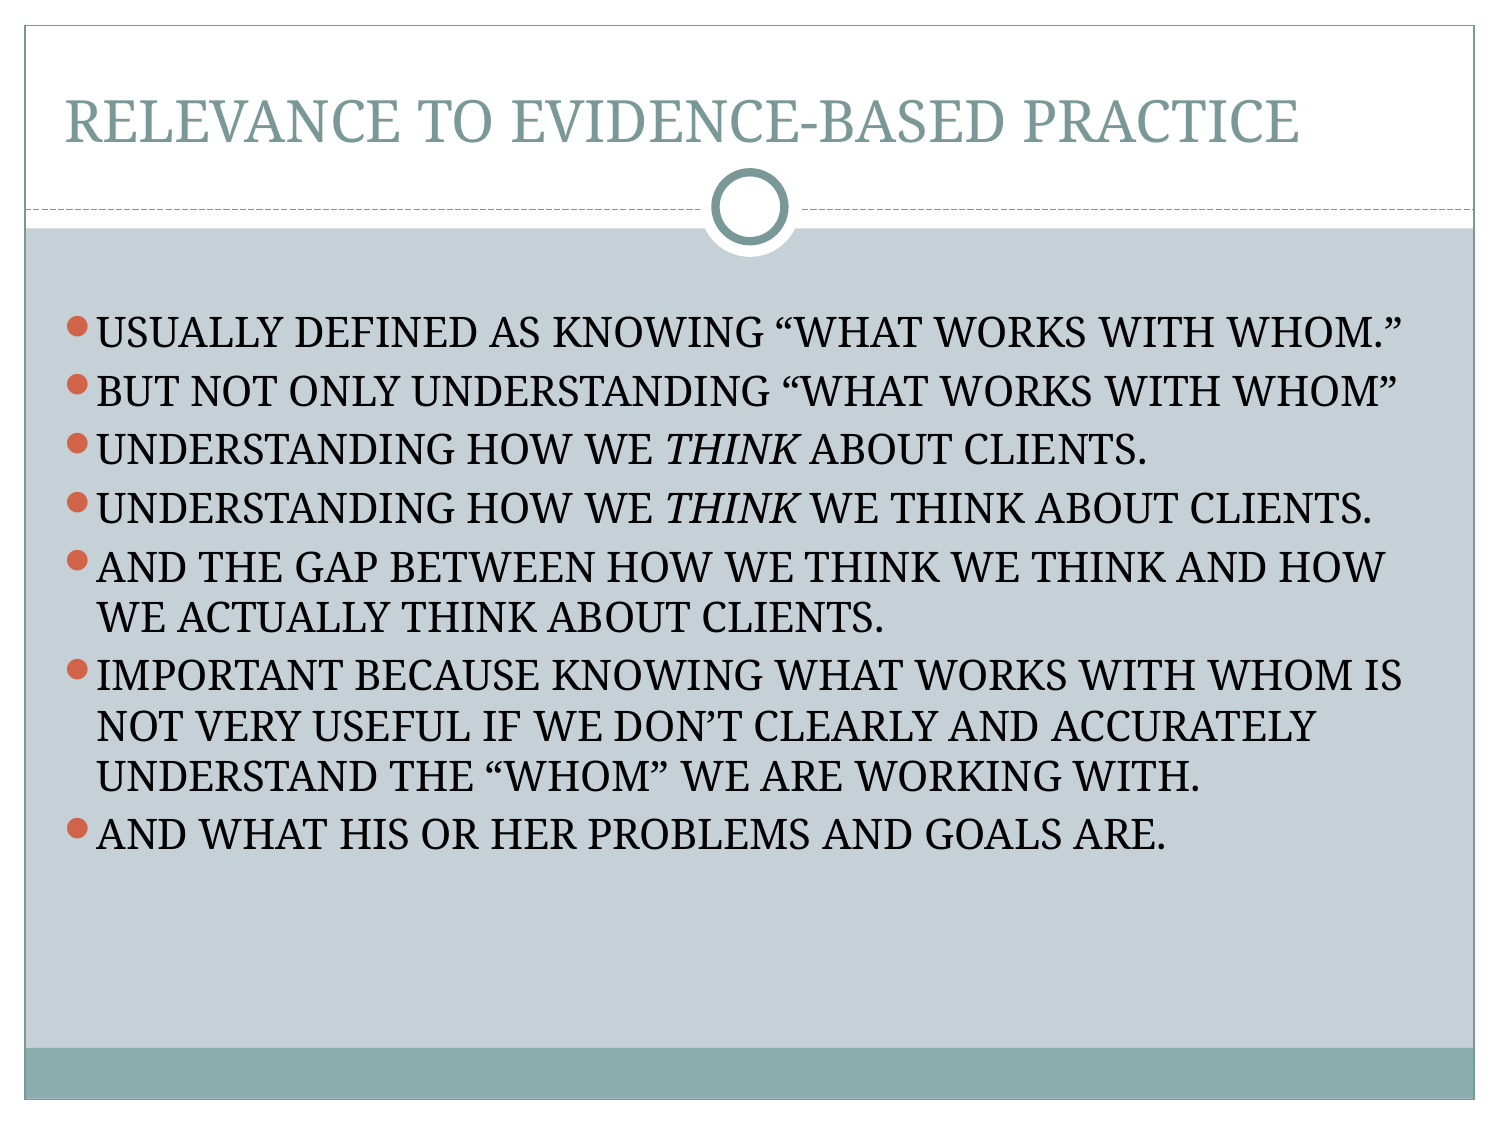

# RELEVANCE TO EVIDENCE-BASED PRACTICE
USUALLY DEFINED AS KNOWING “WHAT WORKS WITH WHOM.”
BUT NOT ONLY UNDERSTANDING “WHAT WORKS WITH WHOM”
UNDERSTANDING HOW WE THINK ABOUT CLIENTS.
UNDERSTANDING HOW WE THINK WE THINK ABOUT CLIENTS.
AND THE GAP BETWEEN HOW WE THINK WE THINK AND HOW WE ACTUALLY THINK ABOUT CLIENTS.
IMPORTANT BECAUSE KNOWING WHAT WORKS WITH WHOM IS NOT VERY USEFUL IF WE DON’T CLEARLY AND ACCURATELY UNDERSTAND THE “WHOM” WE ARE WORKING WITH.
AND WHAT HIS OR HER PROBLEMS AND GOALS ARE.